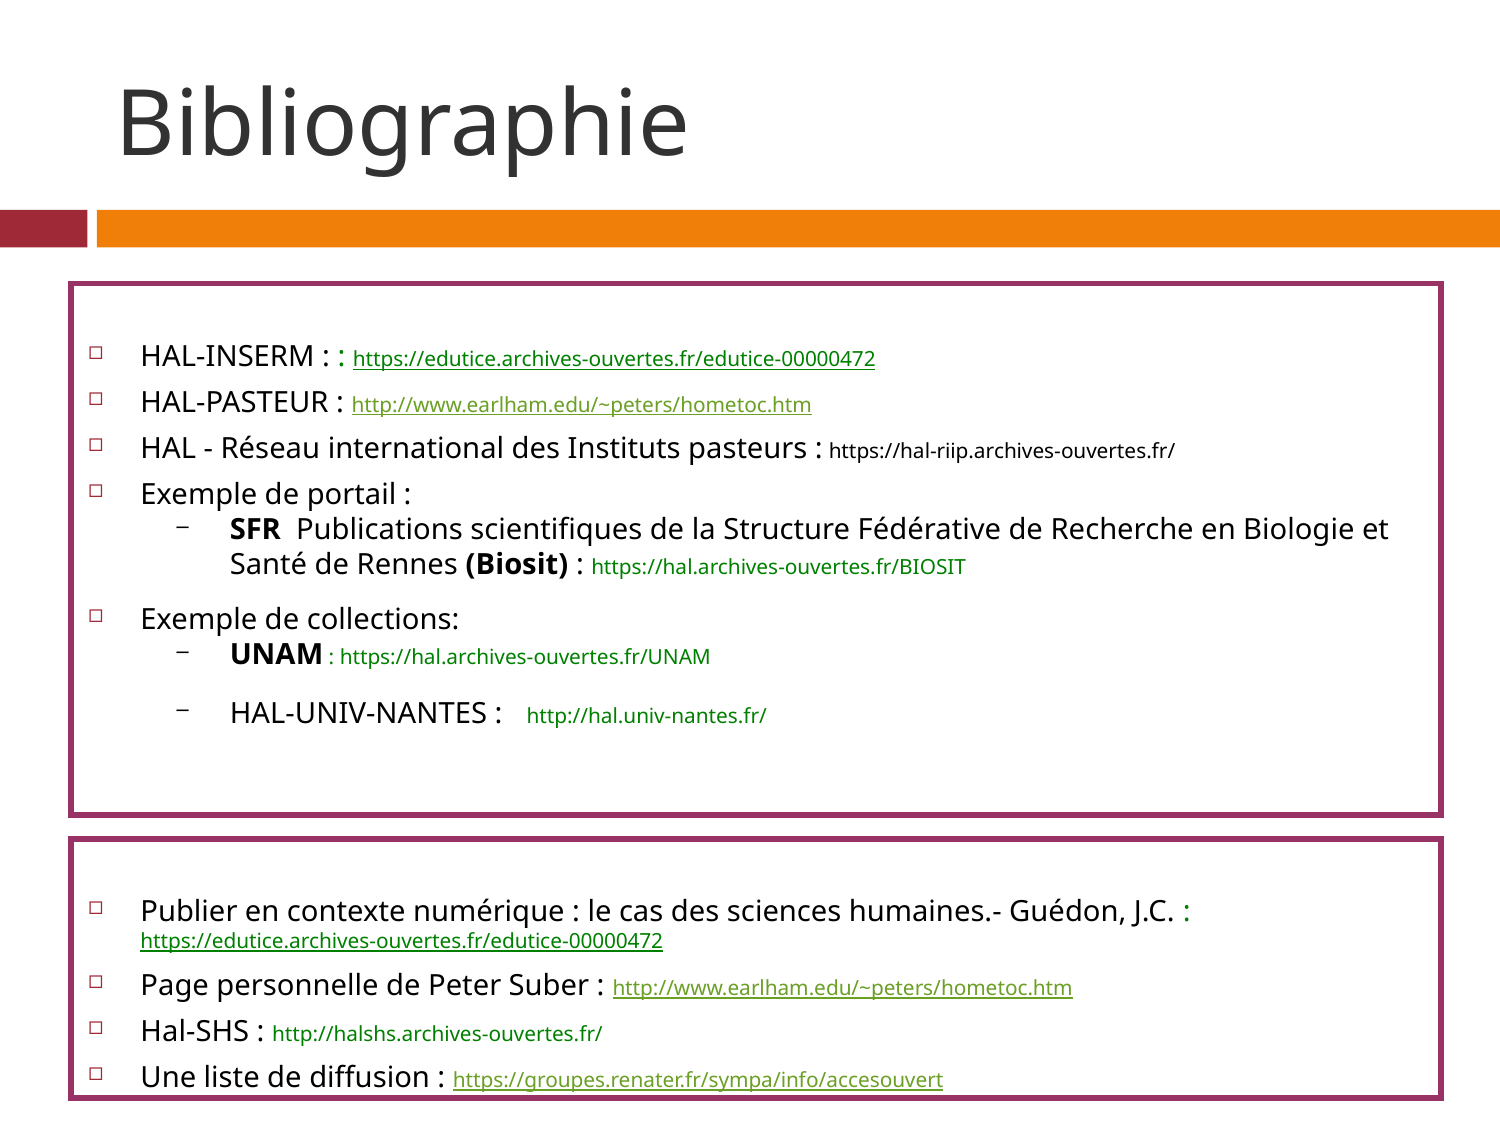

# Bibliographie
HAL-INSERM : : https://edutice.archives-ouvertes.fr/edutice-00000472
HAL-PASTEUR : http://www.earlham.edu/~peters/hometoc.htm
HAL - Réseau international des Instituts pasteurs : https://hal-riip.archives-ouvertes.fr/
Exemple de portail :
SFR Publications scientifiques de la Structure Fédérative de Recherche en Biologie et Santé de Rennes (Biosit) : https://hal.archives-ouvertes.fr/BIOSIT
Exemple de collections:
UNAM : https://hal.archives-ouvertes.fr/UNAM
HAL-UNIV-NANTES : http://hal.univ-nantes.fr/
Publier en contexte numérique : le cas des sciences humaines.- Guédon, J.C. : https://edutice.archives-ouvertes.fr/edutice-00000472
Page personnelle de Peter Suber : http://www.earlham.edu/~peters/hometoc.htm
Hal-SHS : http://halshs.archives-ouvertes.fr/
Une liste de diffusion : https://groupes.renater.fr/sympa/info/accesouvert